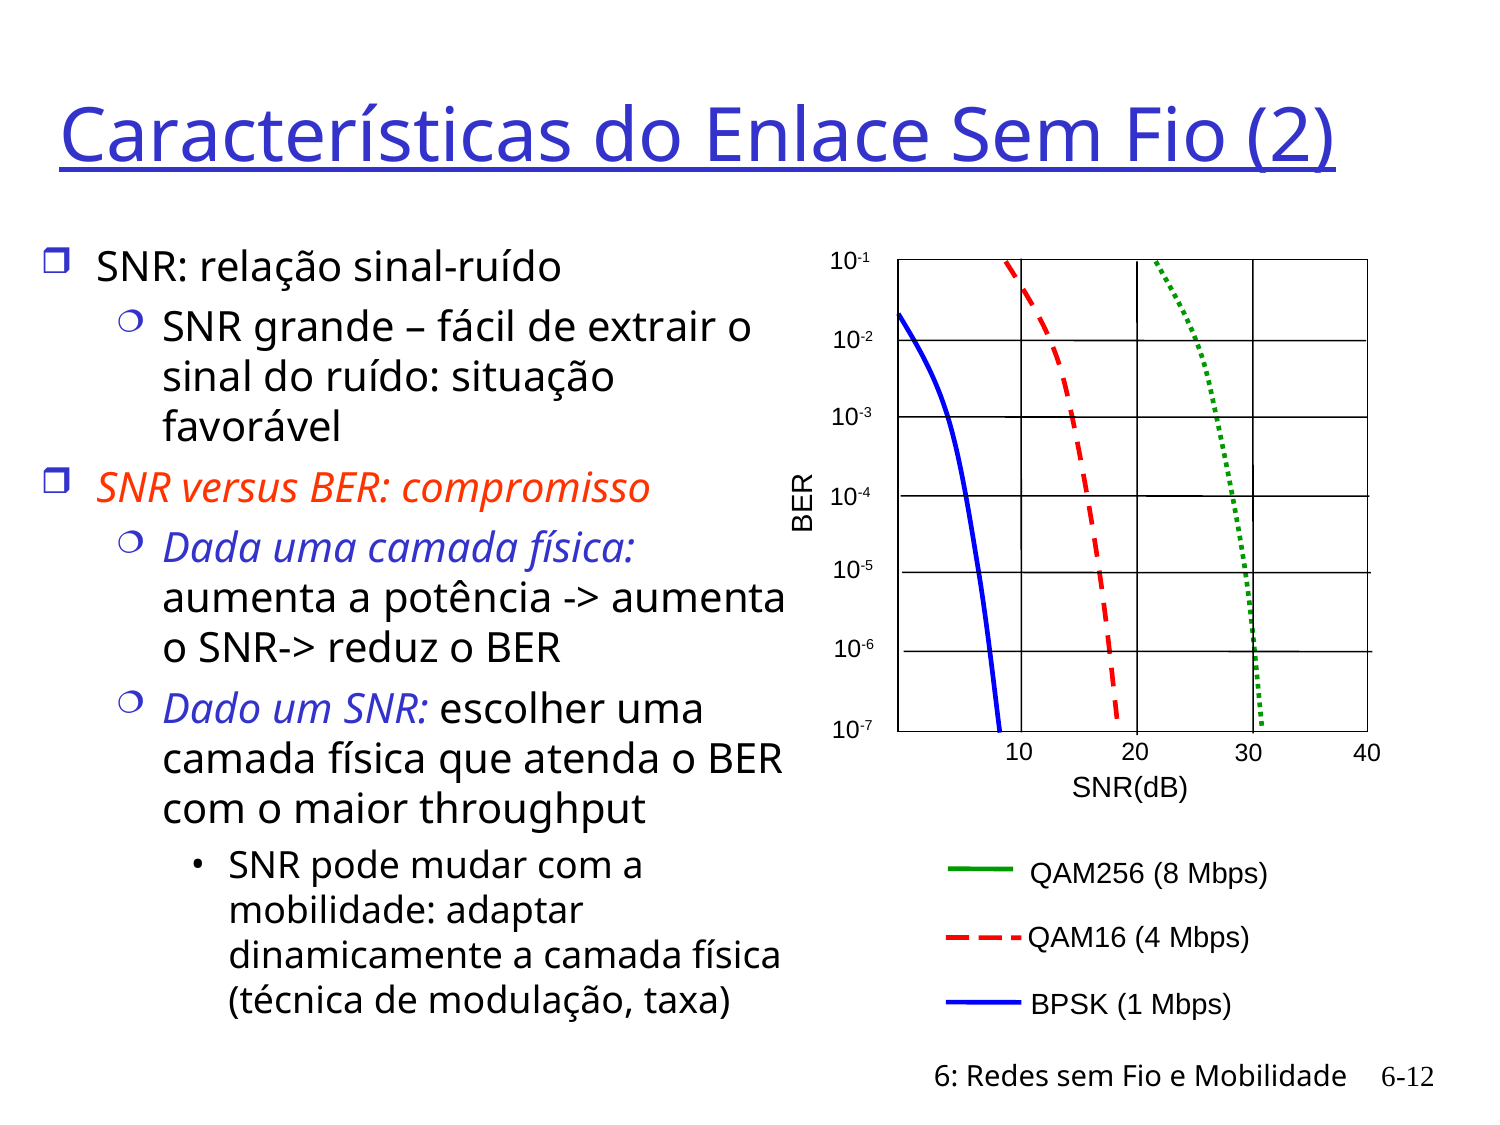

Características do Enlace Sem Fio (2)
SNR: relação sinal-ruído
SNR grande – fácil de extrair o sinal do ruído: situação favorável
SNR versus BER: compromisso
Dada uma camada física: aumenta a potência -> aumenta o SNR-> reduz o BER
Dado um SNR: escolher uma camada física que atenda o BER com o maior throughput
SNR pode mudar com a mobilidade: adaptar dinamicamente a camada física (técnica de modulação, taxa)
10-1
10-2
10-3
10-4
BER
10-5
10-6
10-7
10
20
30
40
SNR(dB)
QAM256 (8 Mbps)
QAM16 (4 Mbps)
BPSK (1 Mbps)
6: Redes sem Fio e Mobilidade